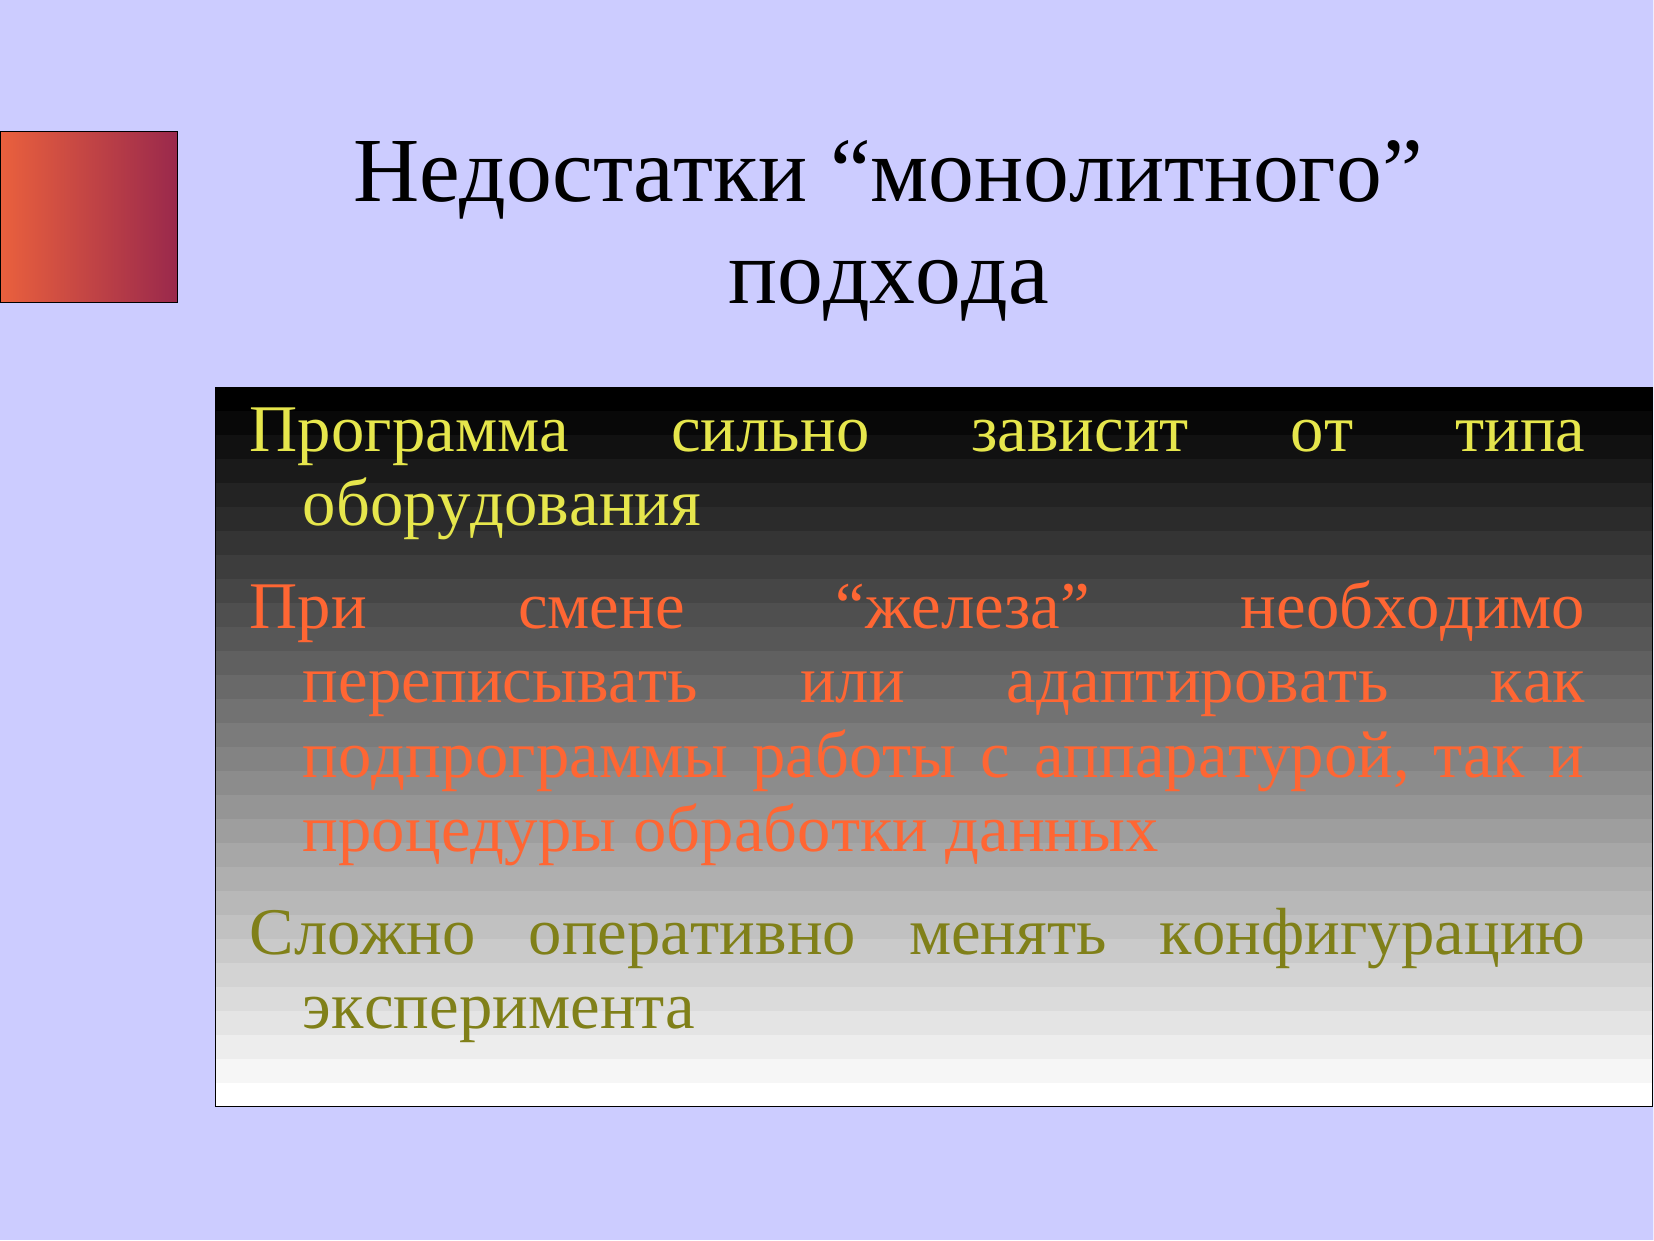

# Недостатки “монолитного” подхода
Программа сильно зависит от типа оборудования
При смене “железа” необходимо переписывать или адаптировать как подпрограммы работы с аппаратурой, так и процедуры обработки данных
Сложно оперативно менять конфигурацию эксперимента